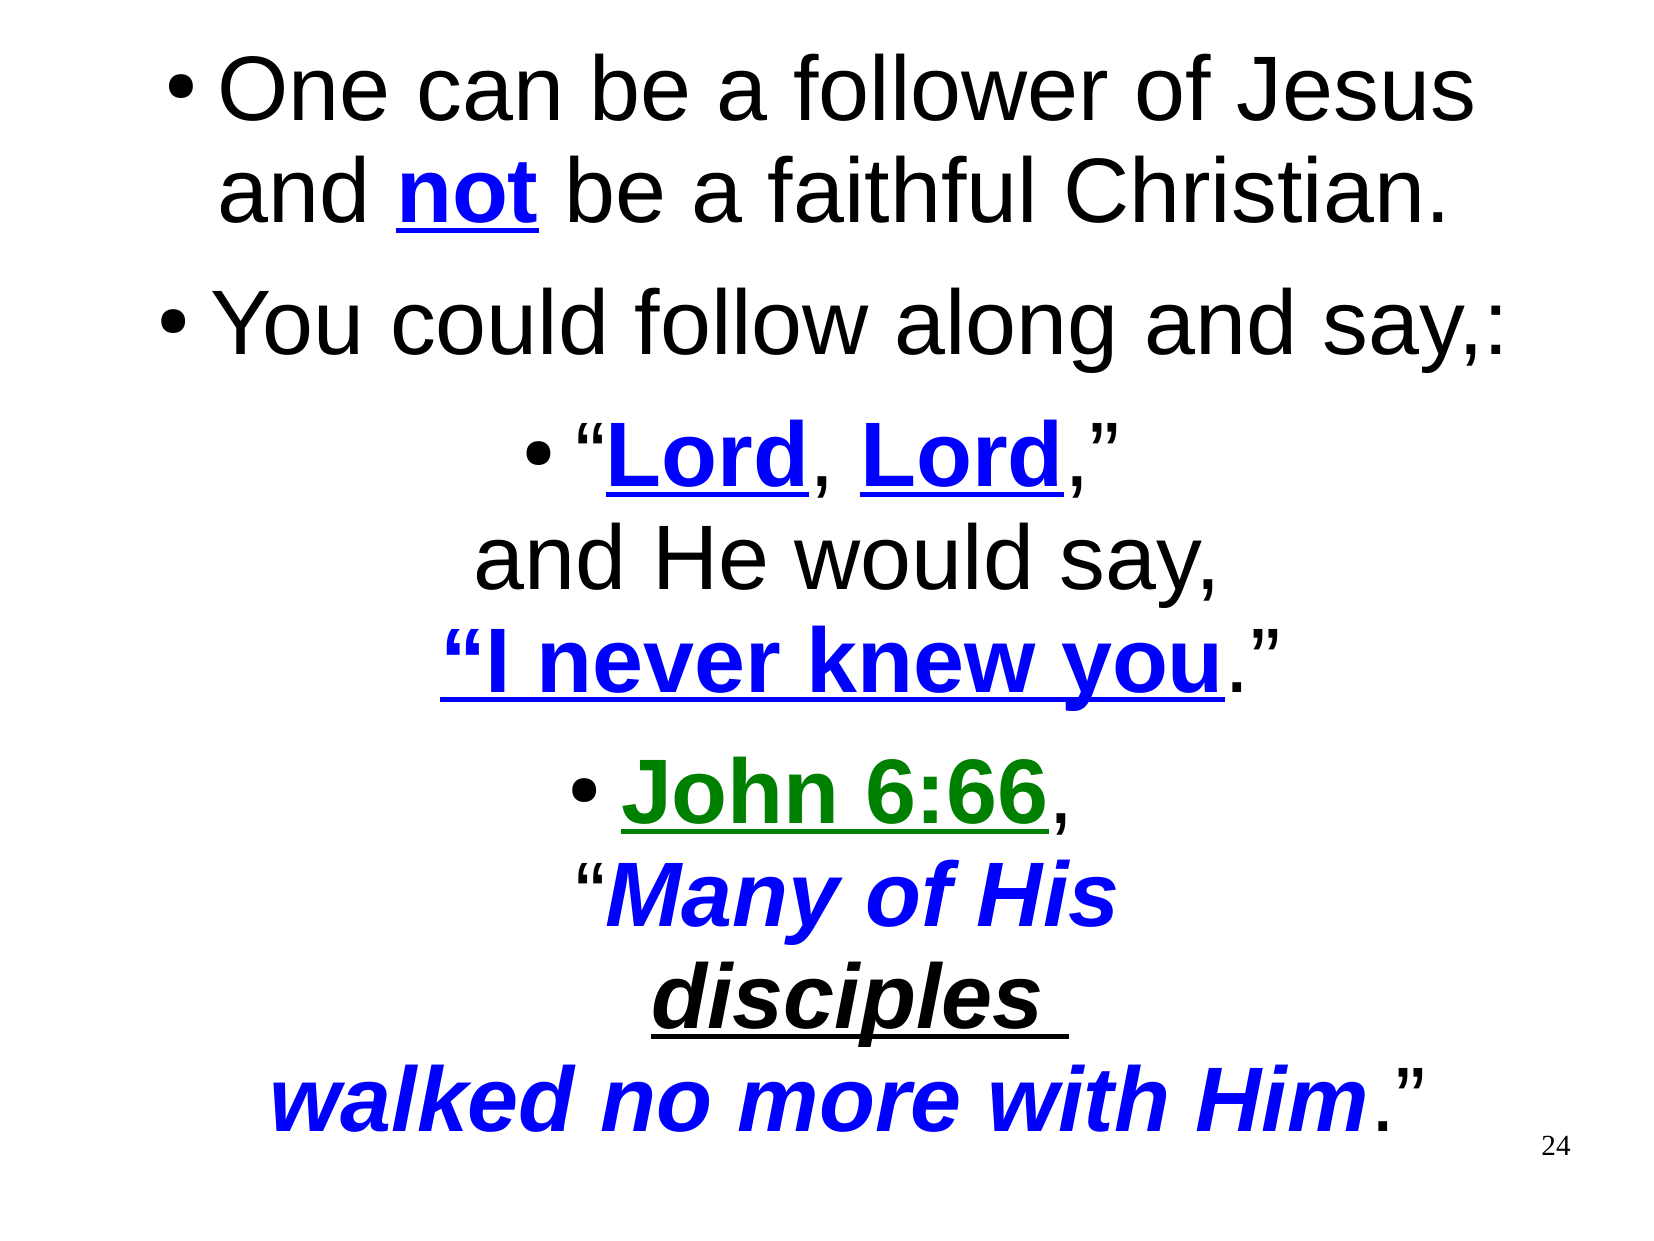

# One can be a follower of Jesus and not be a faithful Christian.
You could follow along and say,:
“Lord, Lord,”
and He would say,
“I never knew you.”
John 6:66,
“Many of His
disciples
walked no more with Him.”
24